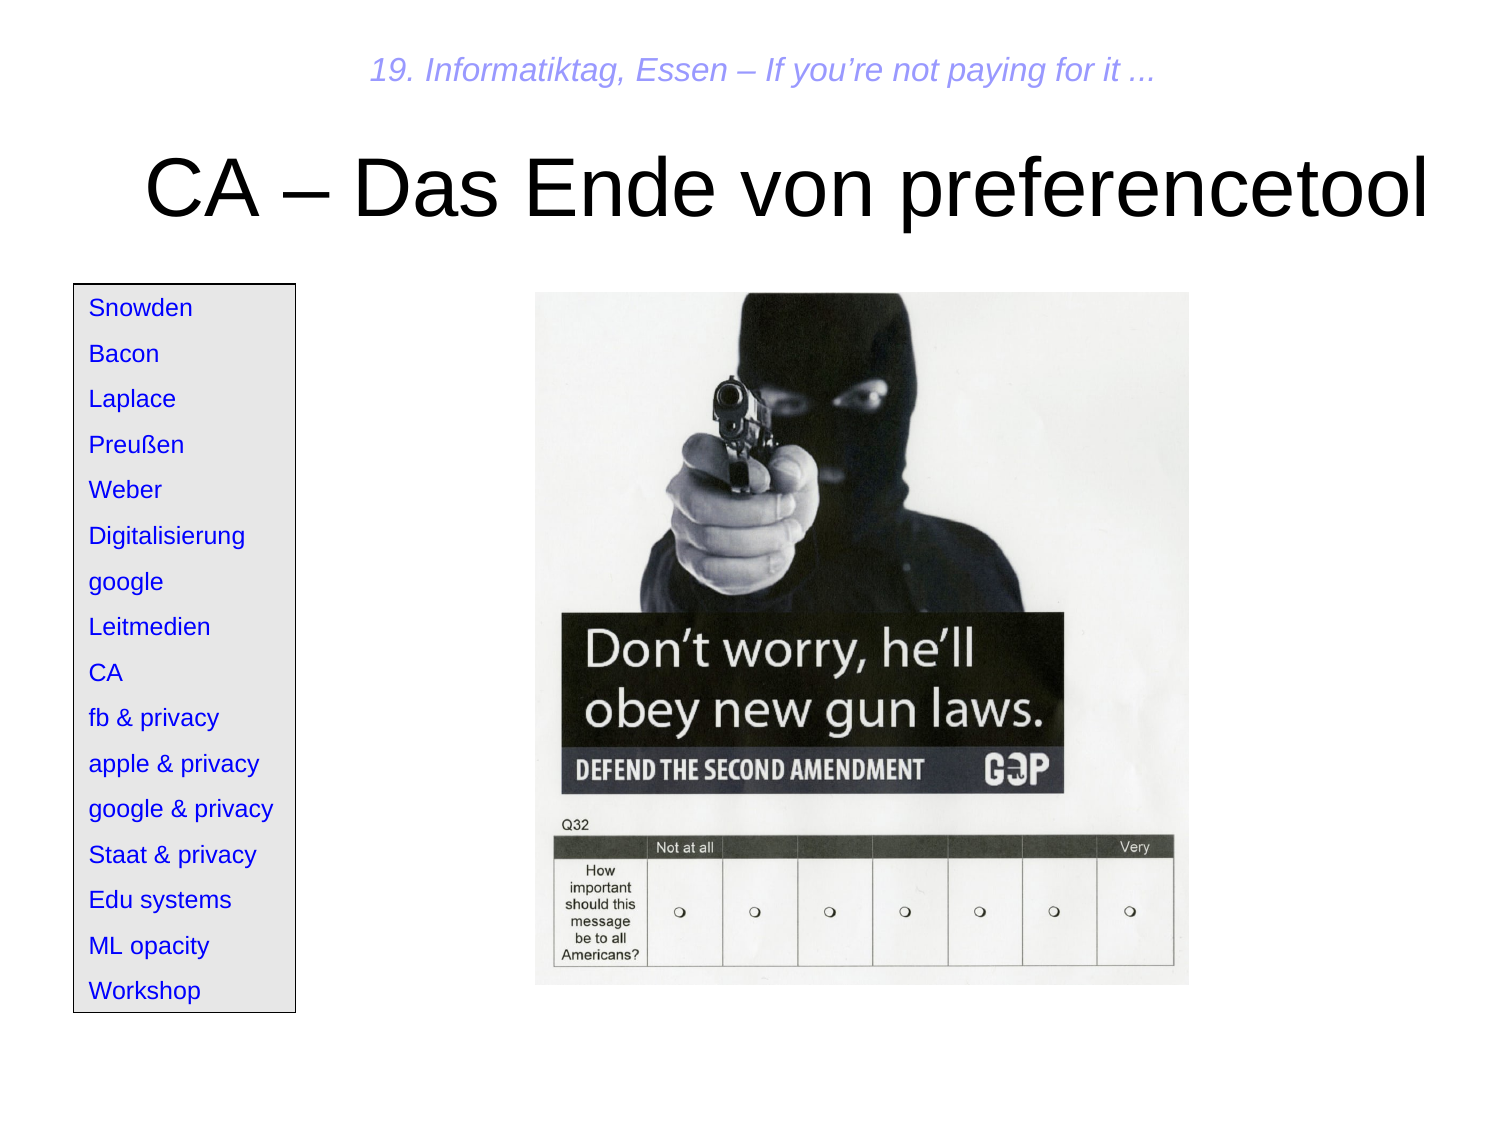

# CA – Das Ende von preferencetool